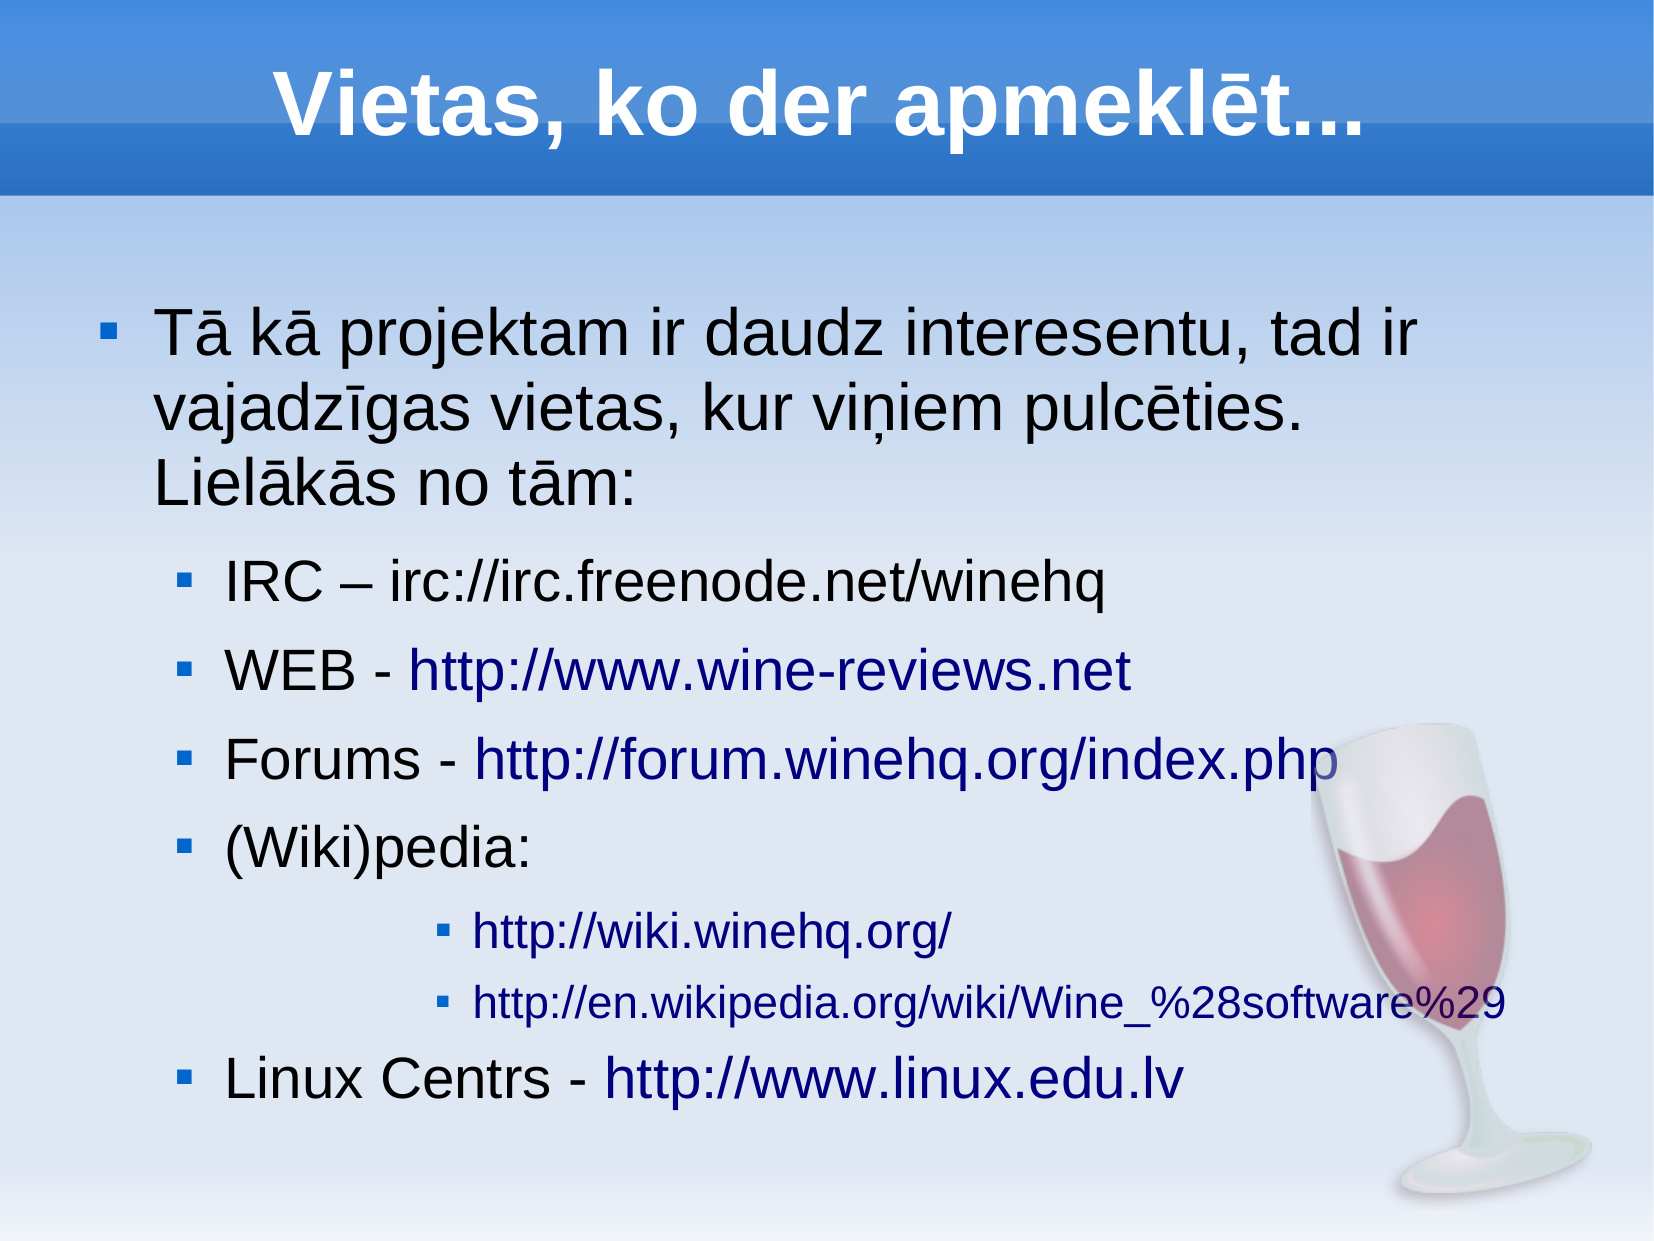

# Vietas, ko der apmeklēt...
Tā kā projektam ir daudz interesentu, tad ir vajadzīgas vietas, kur viņiem pulcēties. Lielākās no tām:
IRC – irc://irc.freenode.net/winehq
WEB - http://www.wine-reviews.net
Forums - http://forum.winehq.org/index.php
(Wiki)pedia:
http://wiki.winehq.org/
http://en.wikipedia.org/wiki/Wine_%28software%29
Linux Centrs - http://www.linux.edu.lv